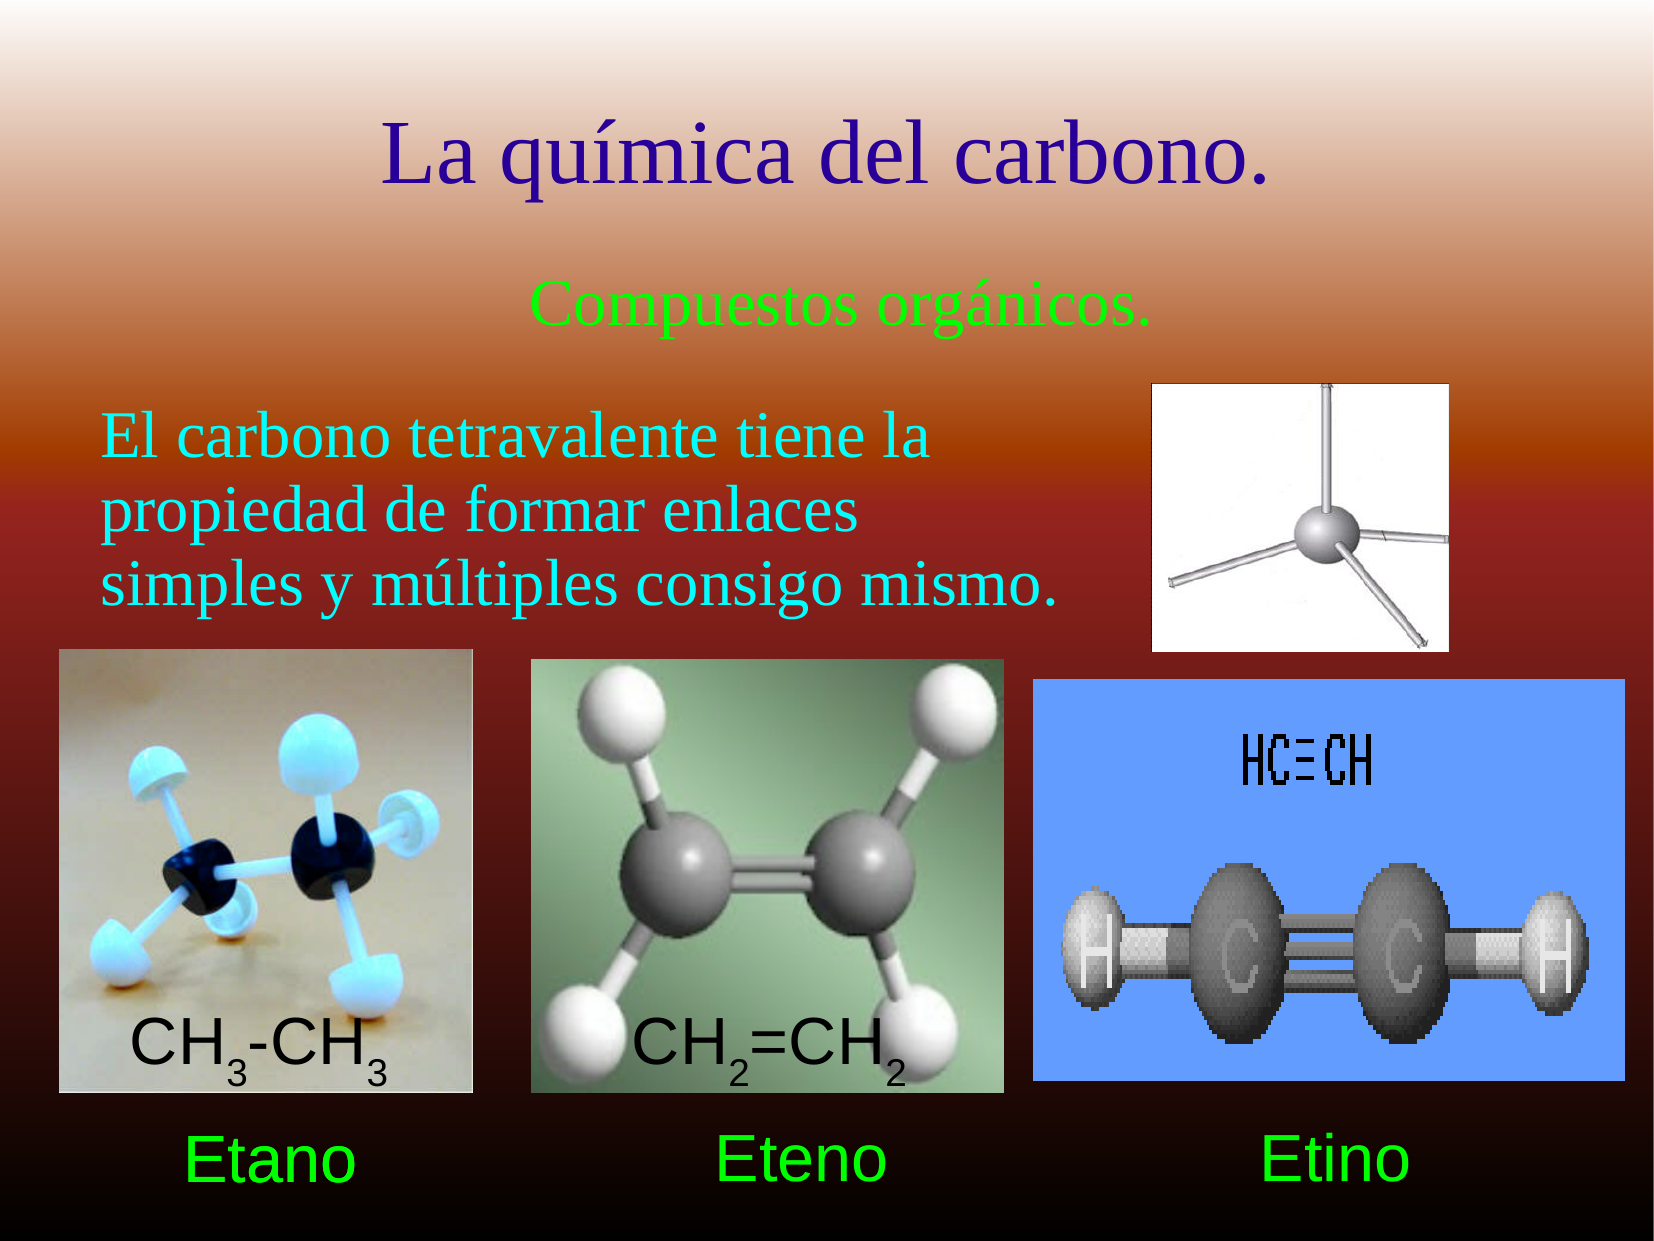

# La química del carbono.
Compuestos orgánicos.
El carbono tetravalente tiene la propiedad de formar enlaces simples y múltiples consigo mismo.
CH3-CH3
CH2=CH2
Eteno
Etino
Etano
Etano